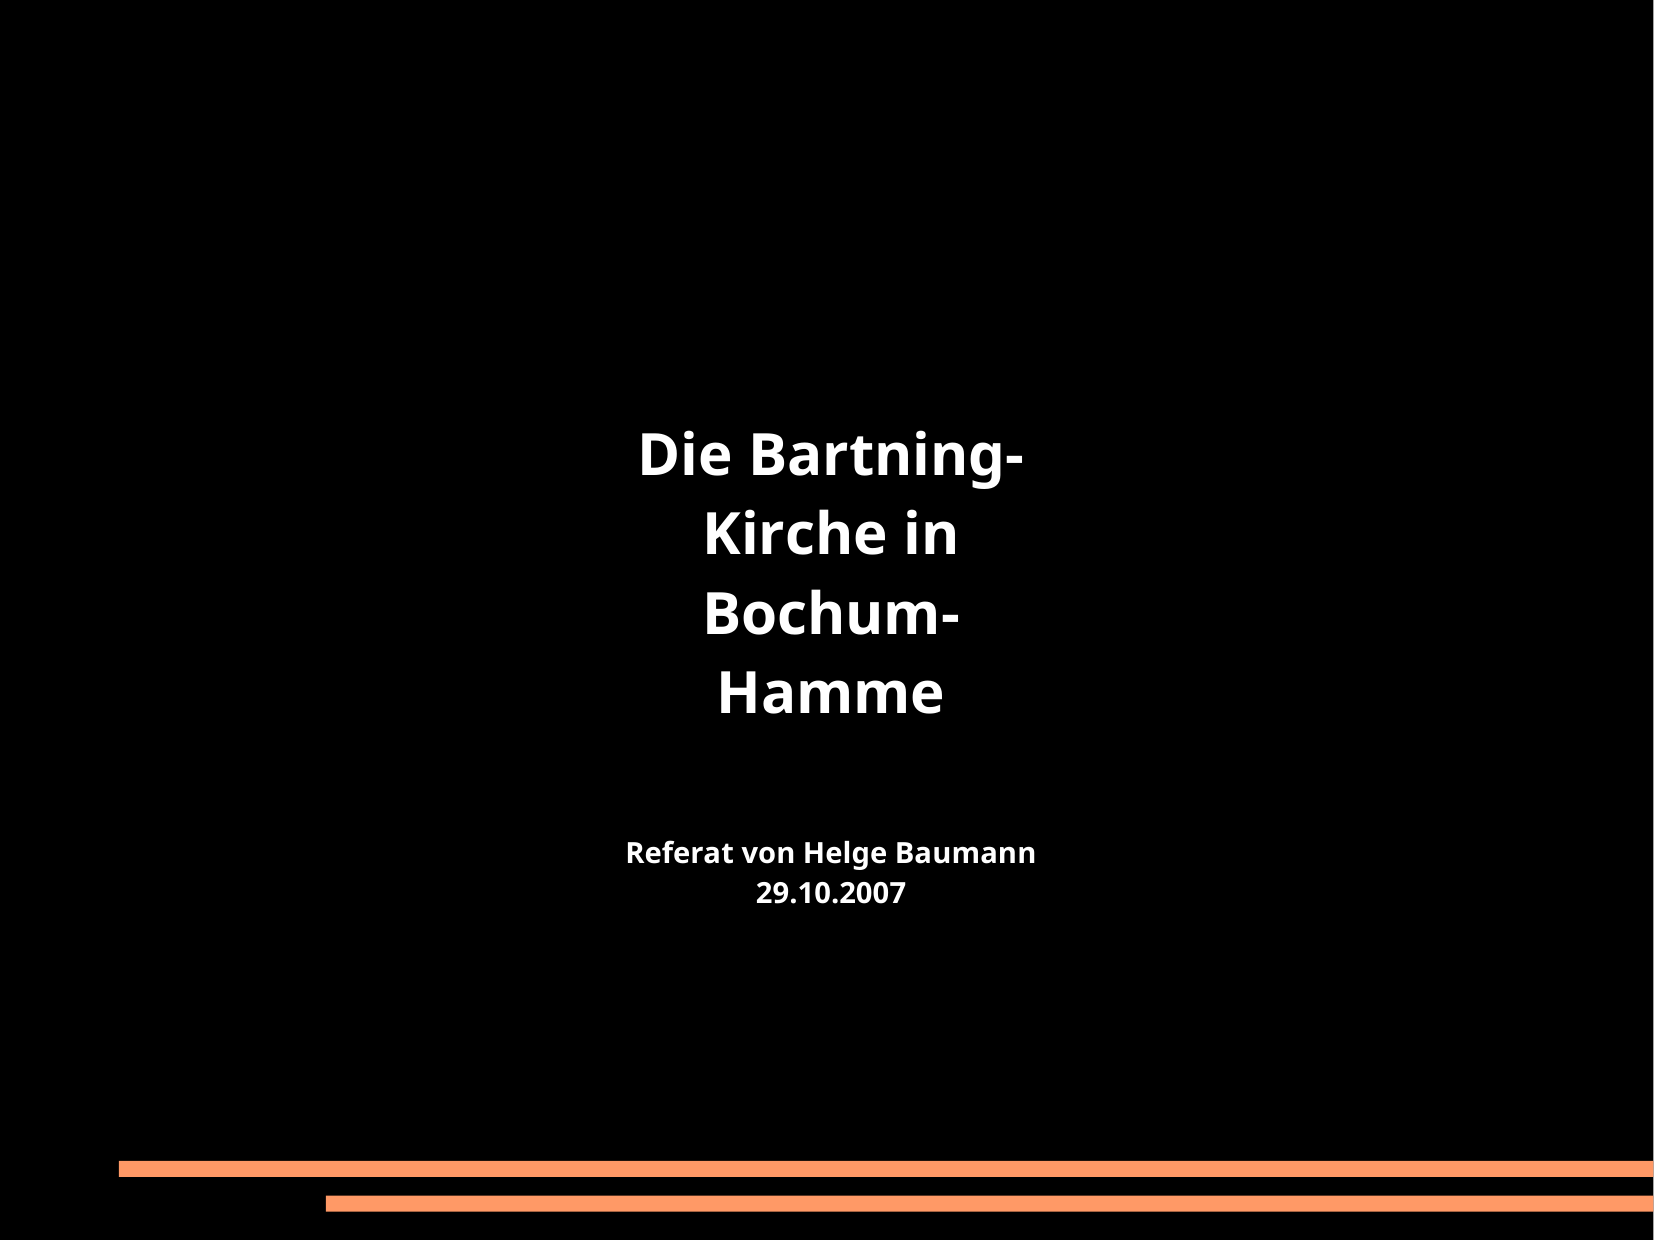

Die Bartning-Kirche in Bochum-Hamme
Referat von Helge Baumann
29.10.2007